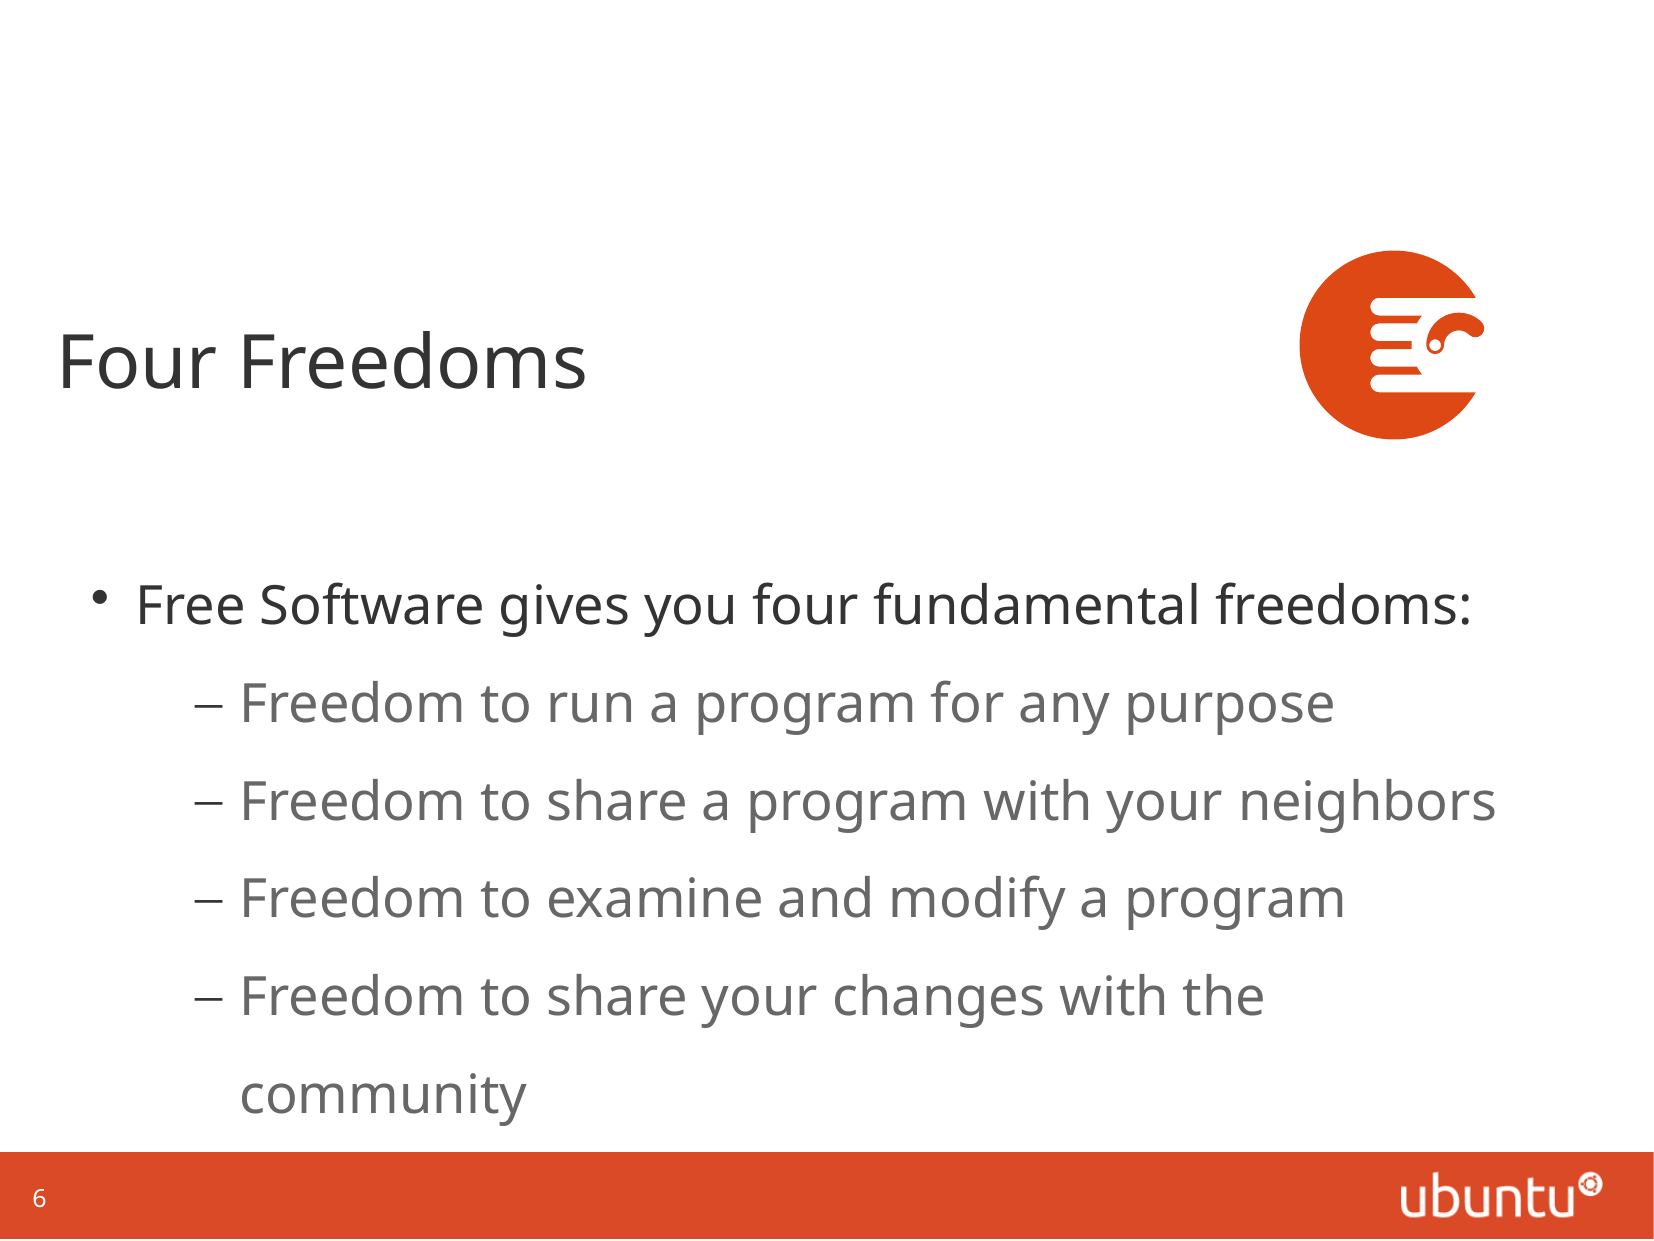

# Four Freedoms
Free Software gives you four fundamental freedoms:
Freedom to run a program for any purpose
Freedom to share a program with your neighbors
Freedom to examine and modify a program
Freedom to share your changes with the community